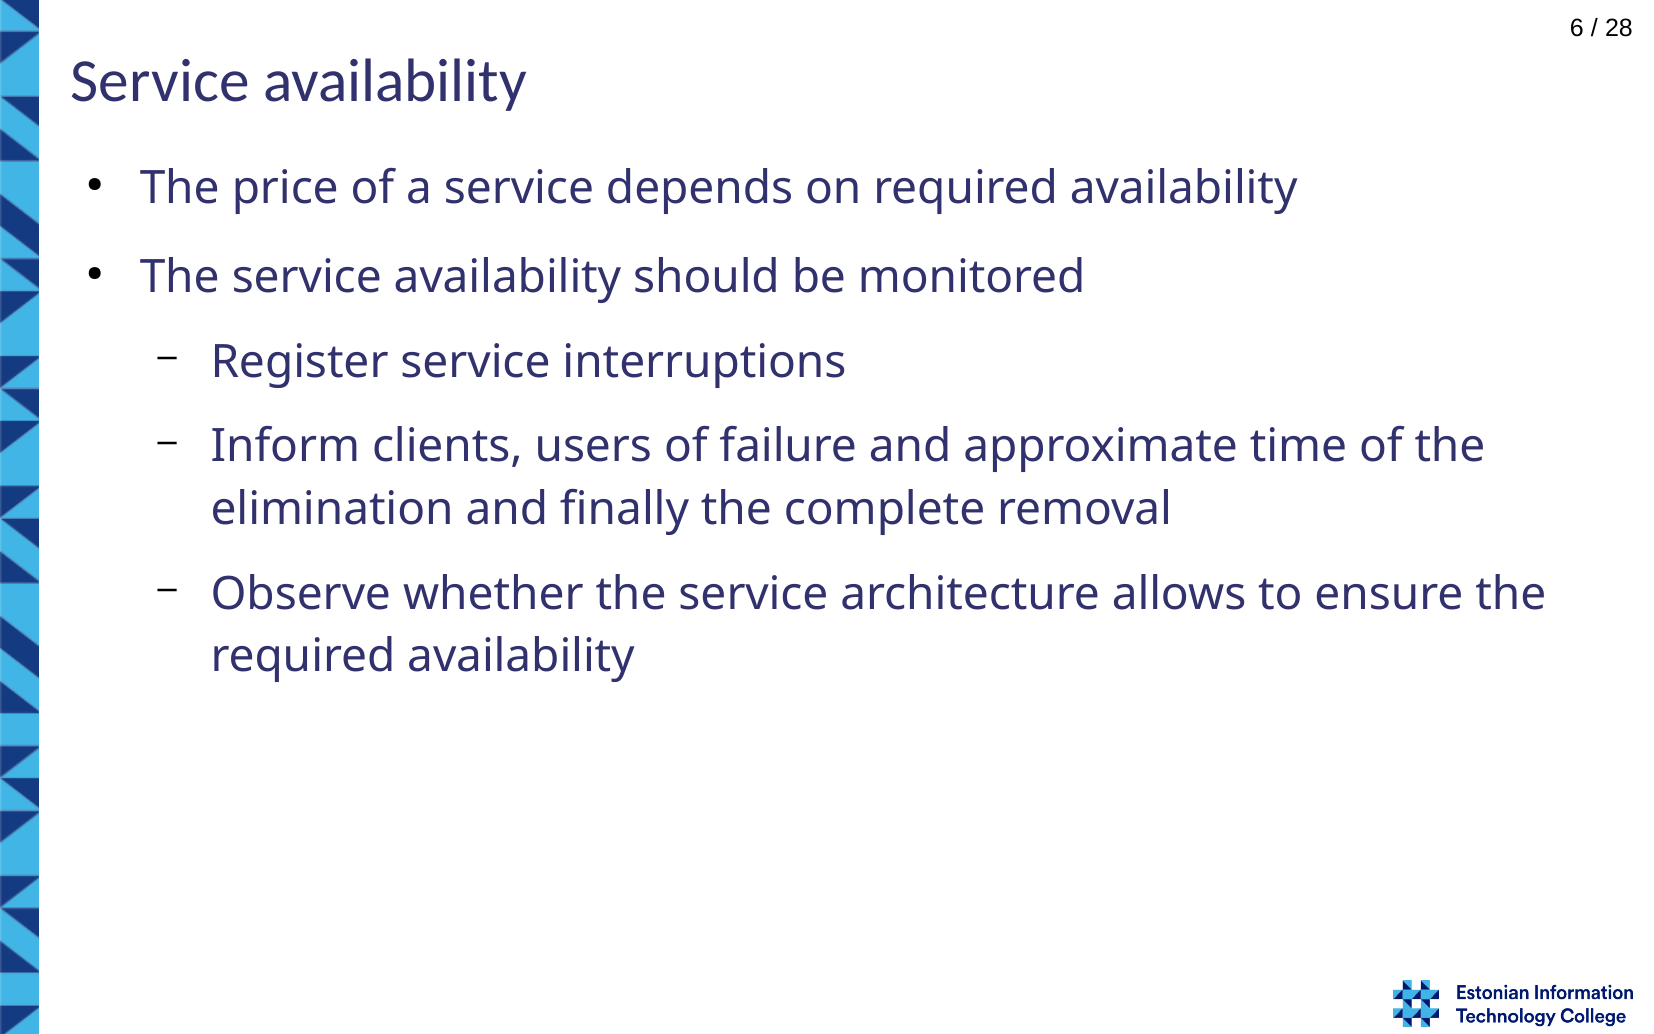

# Service availability
The price of a service depends on required availability
The service availability should be monitored
Register service interruptions
Inform clients, users of failure and approximate time of the elimination and finally the complete removal
Observe whether the service architecture allows to ensure the required availability